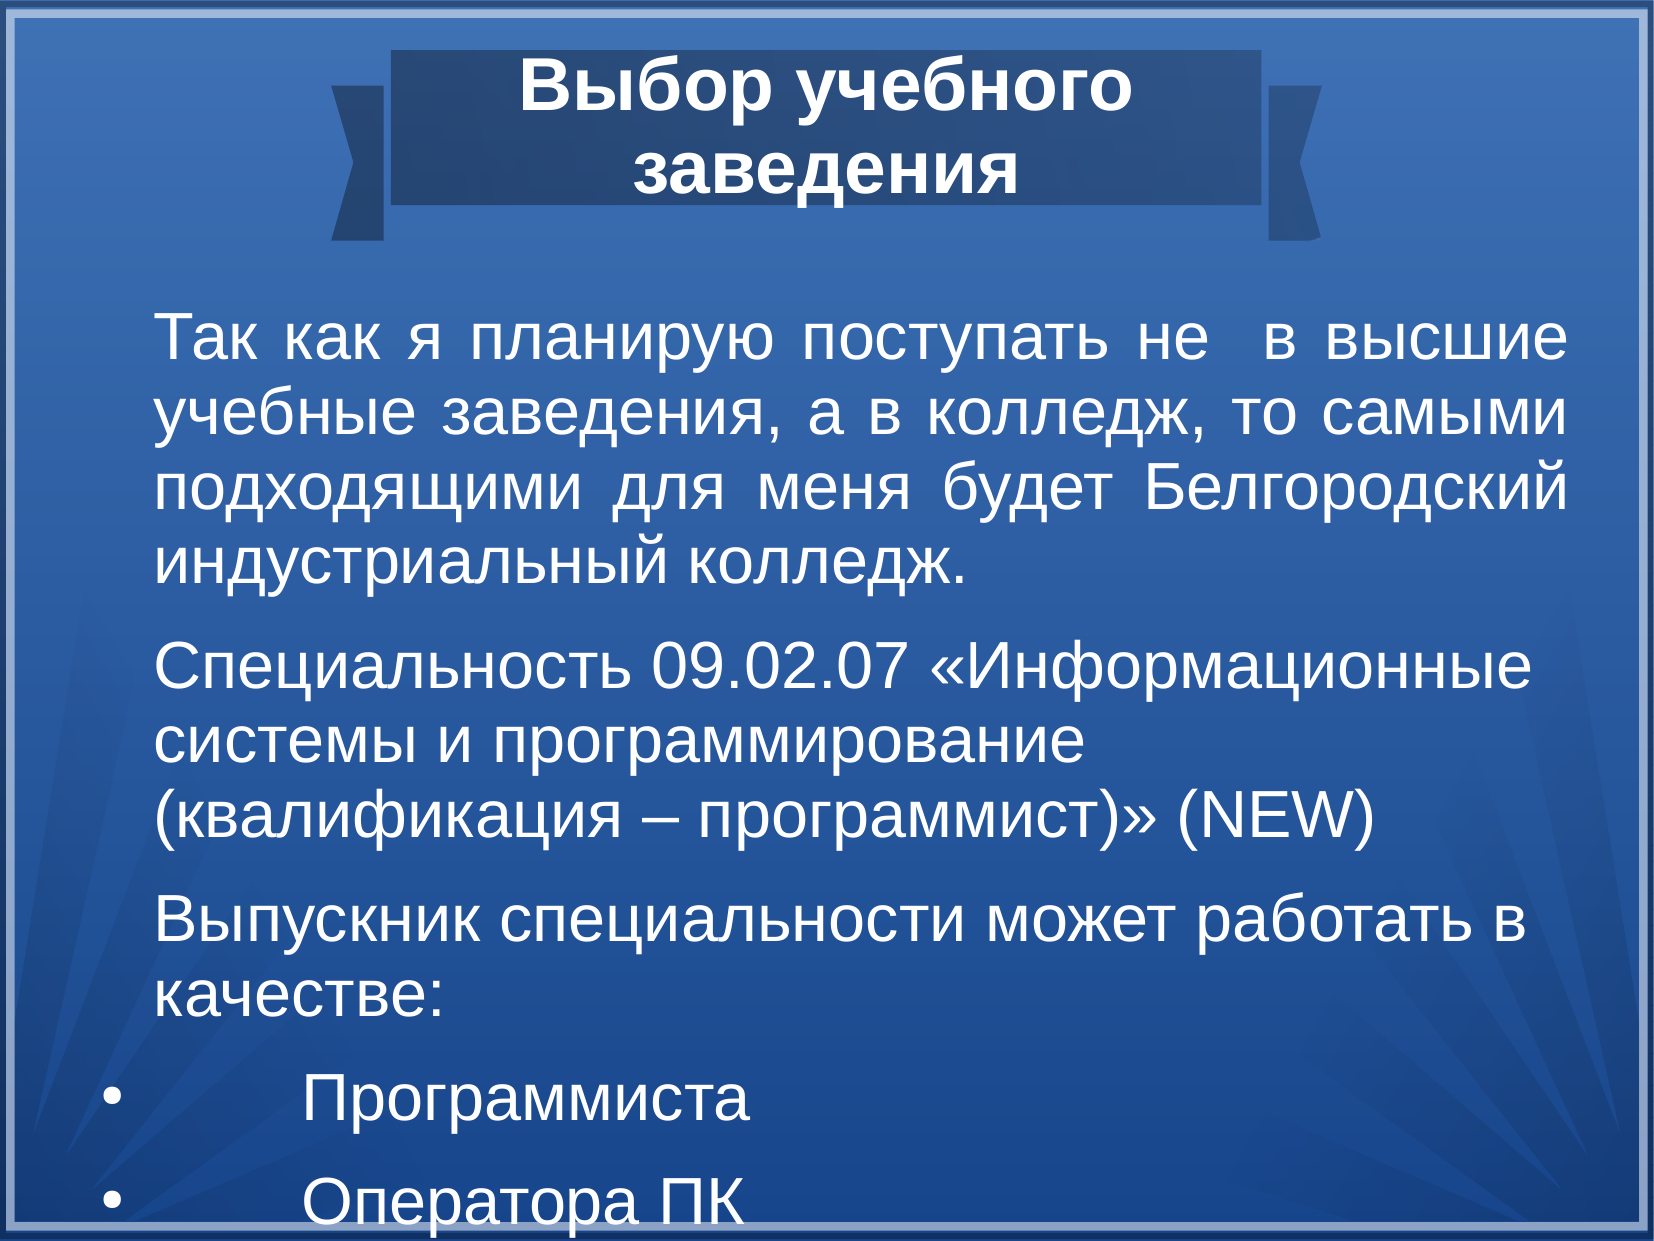

# Выбор учебного заведения
Так как я планирую поступать не в высшие учебные заведения, а в колледж, то самыми подходящими для меня будет Белгородский индустриальный колледж.
Специальность 09.02.07 «Информационные системы и программирование (квалификация – программист)» (NEW)
Выпускник специальности может работать в качестве:
 Программиста
 Оператора ПК
 Копирайтера
 WEB-дизайнера